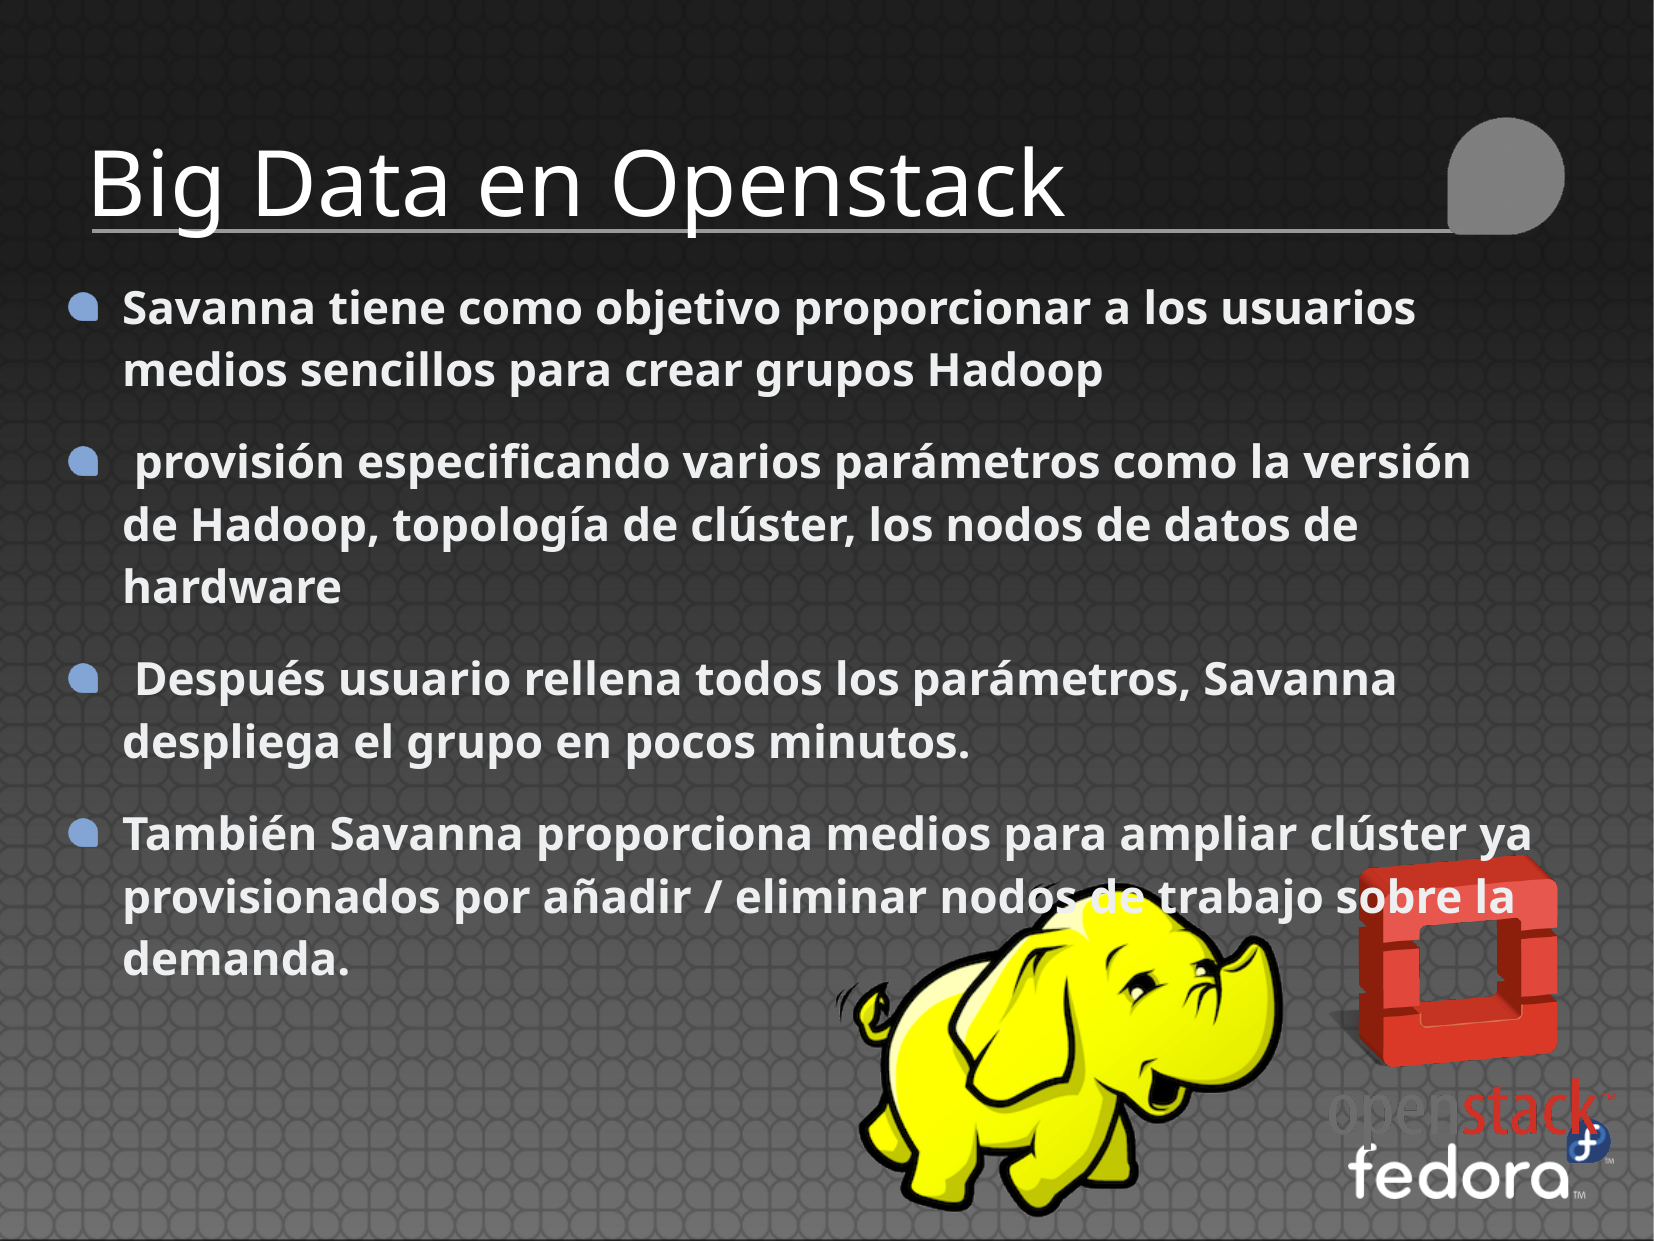

# Big Data en Openstack
Savanna tiene como objetivo proporcionar a los usuarios medios sencillos para crear grupos Hadoop
 provisión especificando varios parámetros como la versión de Hadoop, topología de clúster, los nodos de datos de hardware
 Después usuario rellena todos los parámetros, Savanna despliega el grupo en pocos minutos.
También Savanna proporciona medios para ampliar clúster ya provisionados por añadir / eliminar nodos de trabajo sobre la demanda.